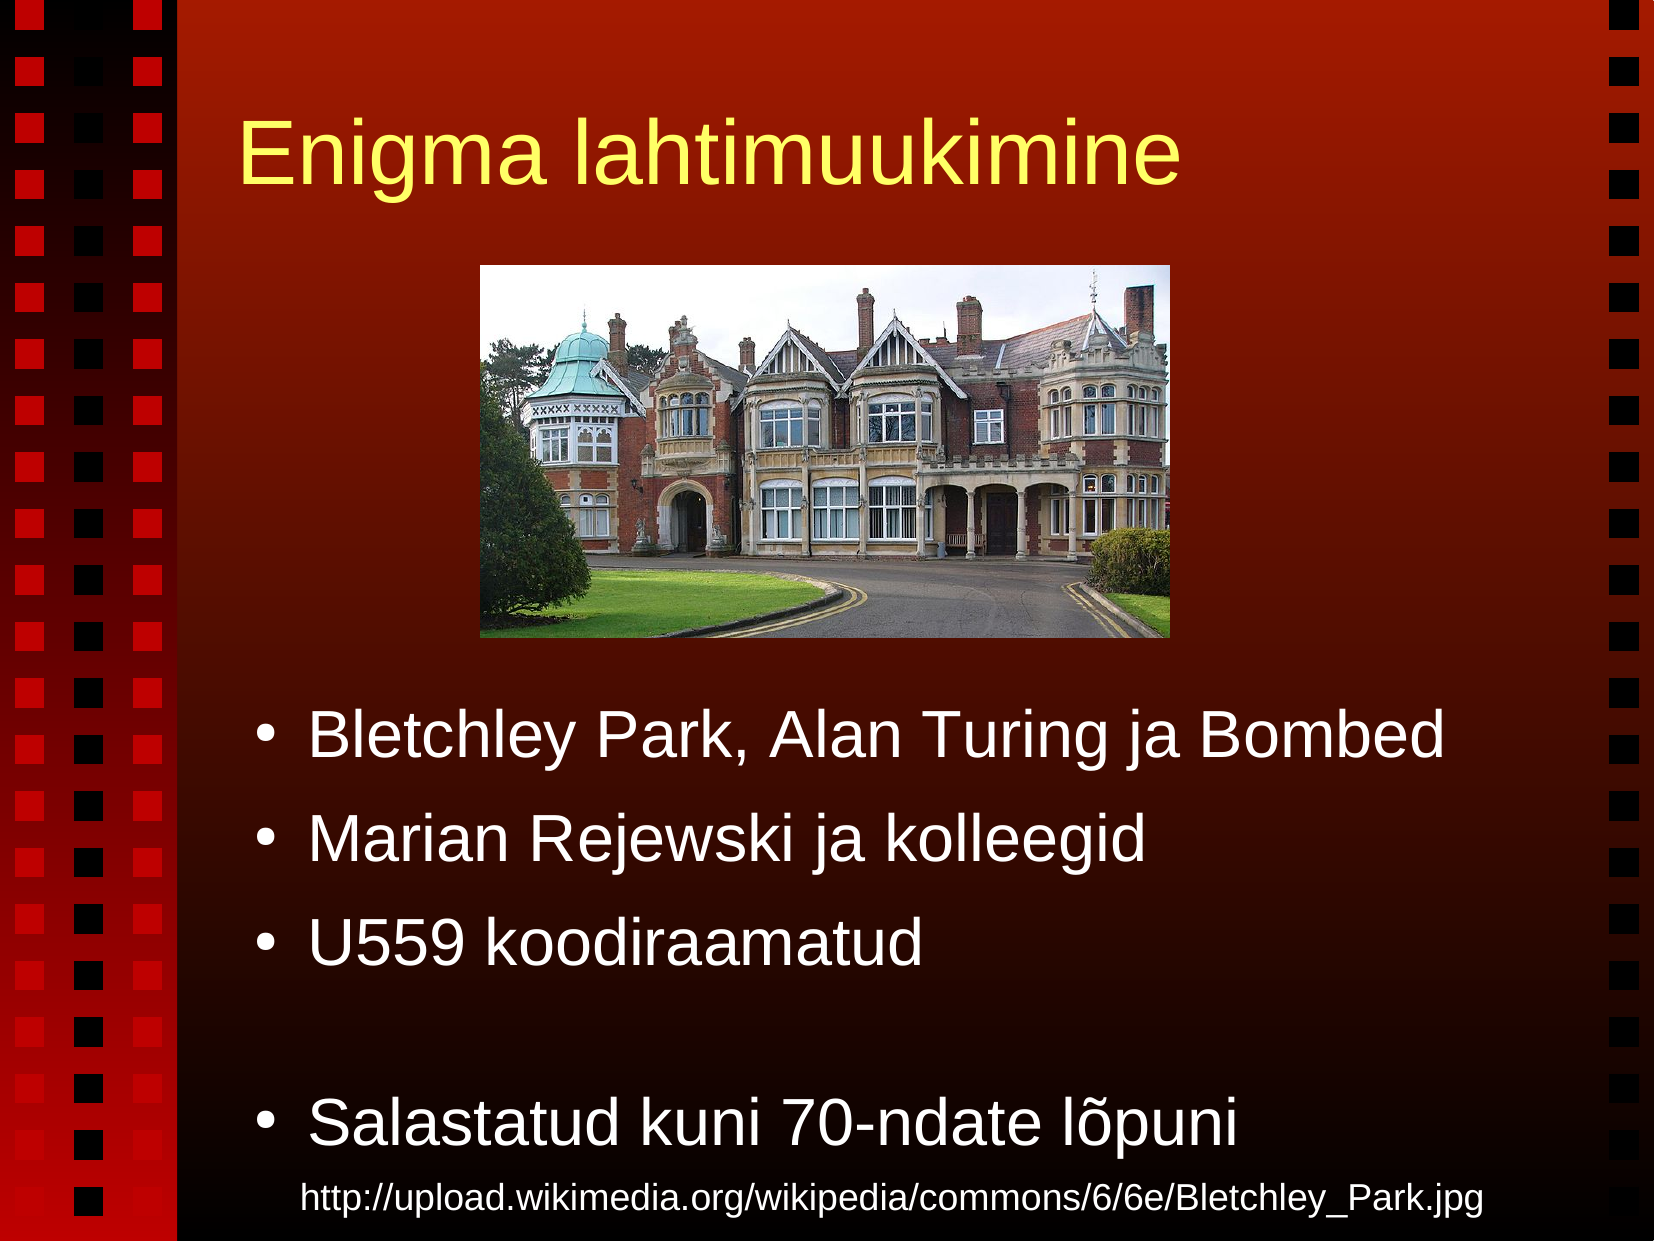

# Enigma lahtimuukimine
Bletchley Park, Alan Turing ja Bombed
Marian Rejewski ja kolleegid
U559 koodiraamatud
Salastatud kuni 70-ndate lõpuni
http://upload.wikimedia.org/wikipedia/commons/6/6e/Bletchley_Park.jpg